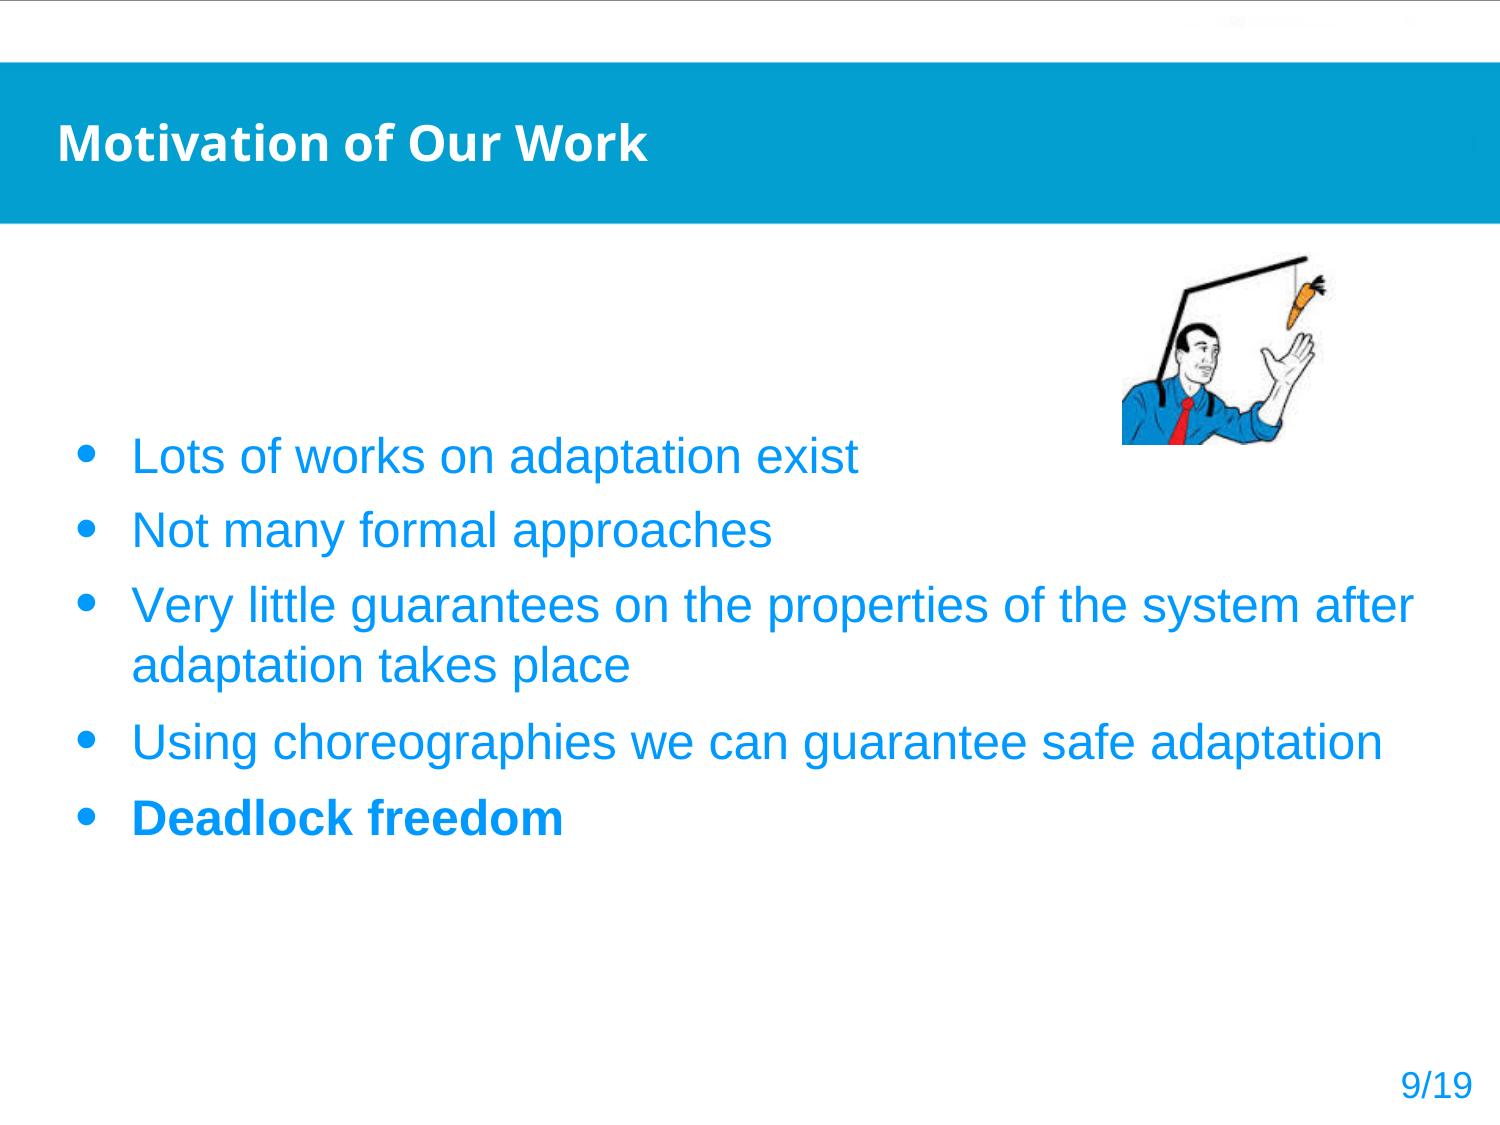

# Motivation of Our Work
Lots of works on adaptation exist
Not many formal approaches
Very little guarantees on the properties of the system after adaptation takes place
Using choreographies we can guarantee safe adaptation
Deadlock freedom